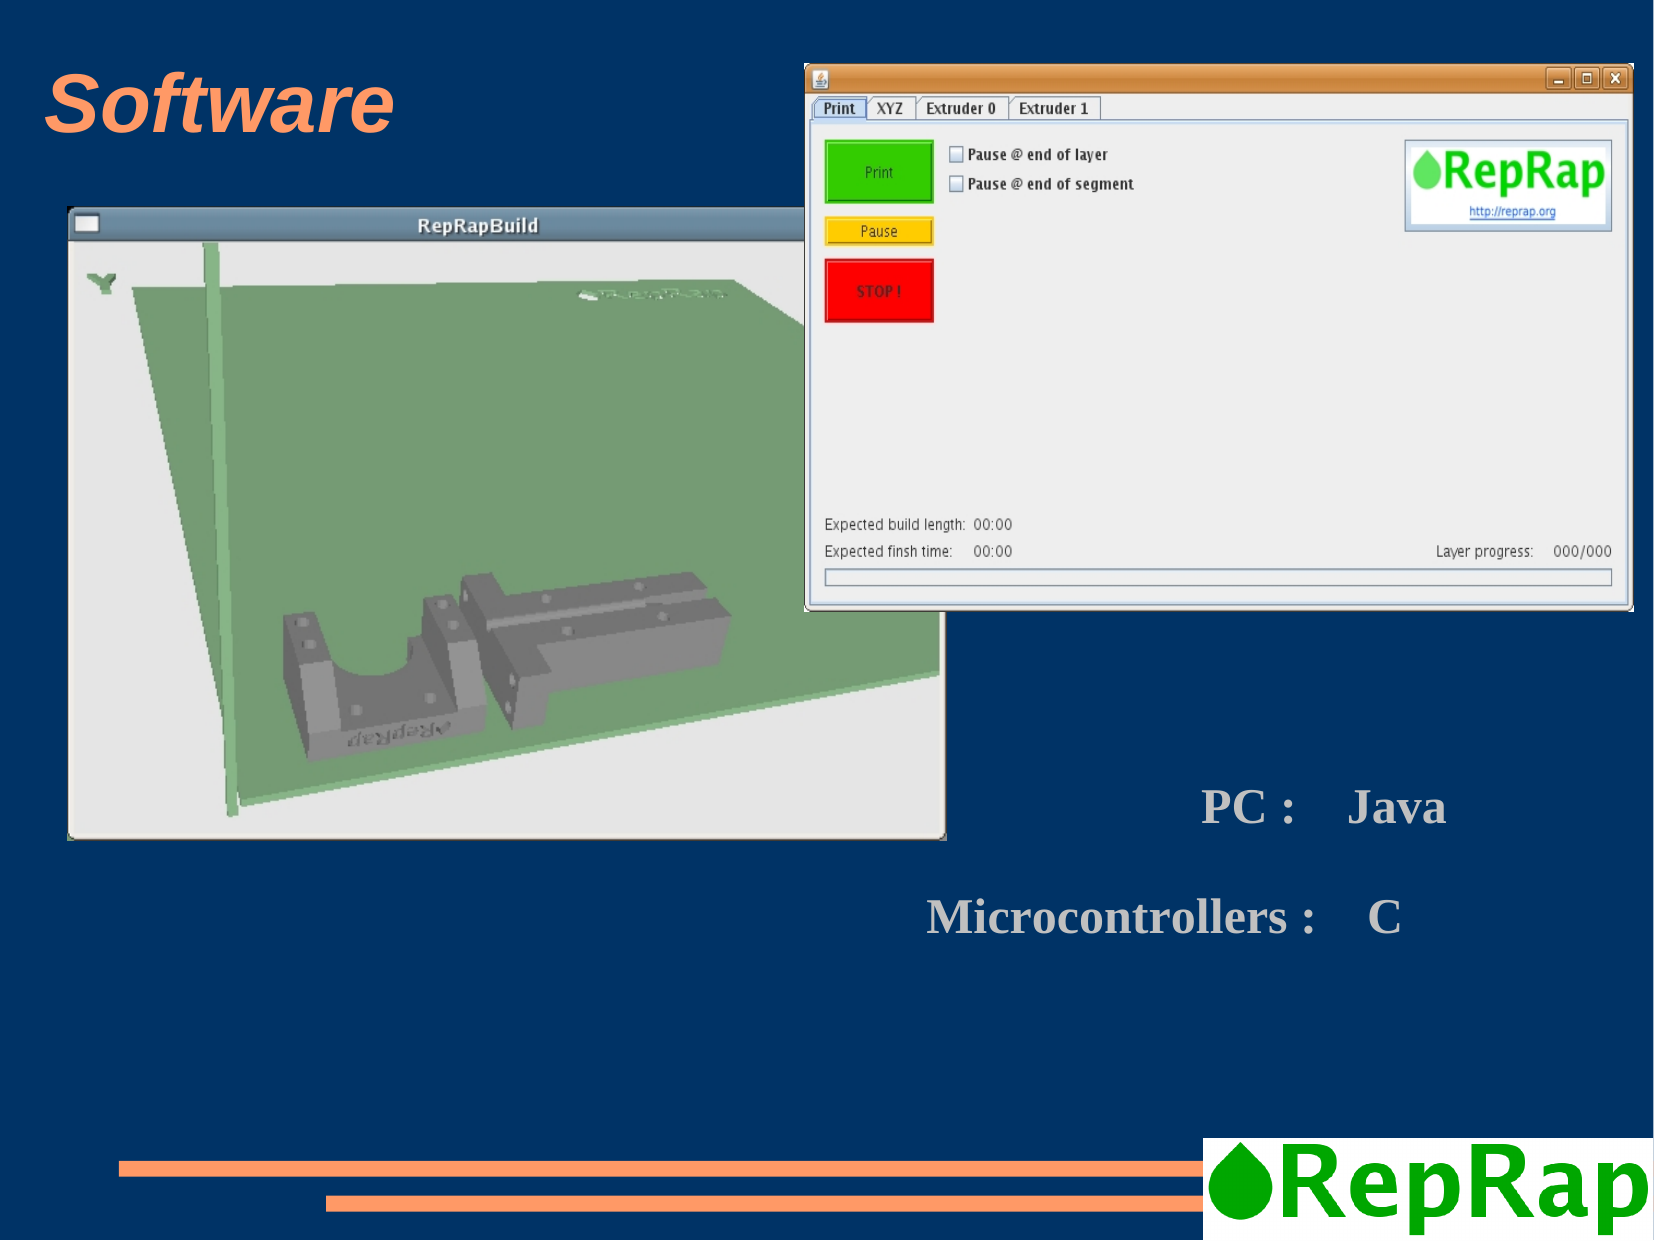

# Software
 PC : Java
Microcontrollers : C